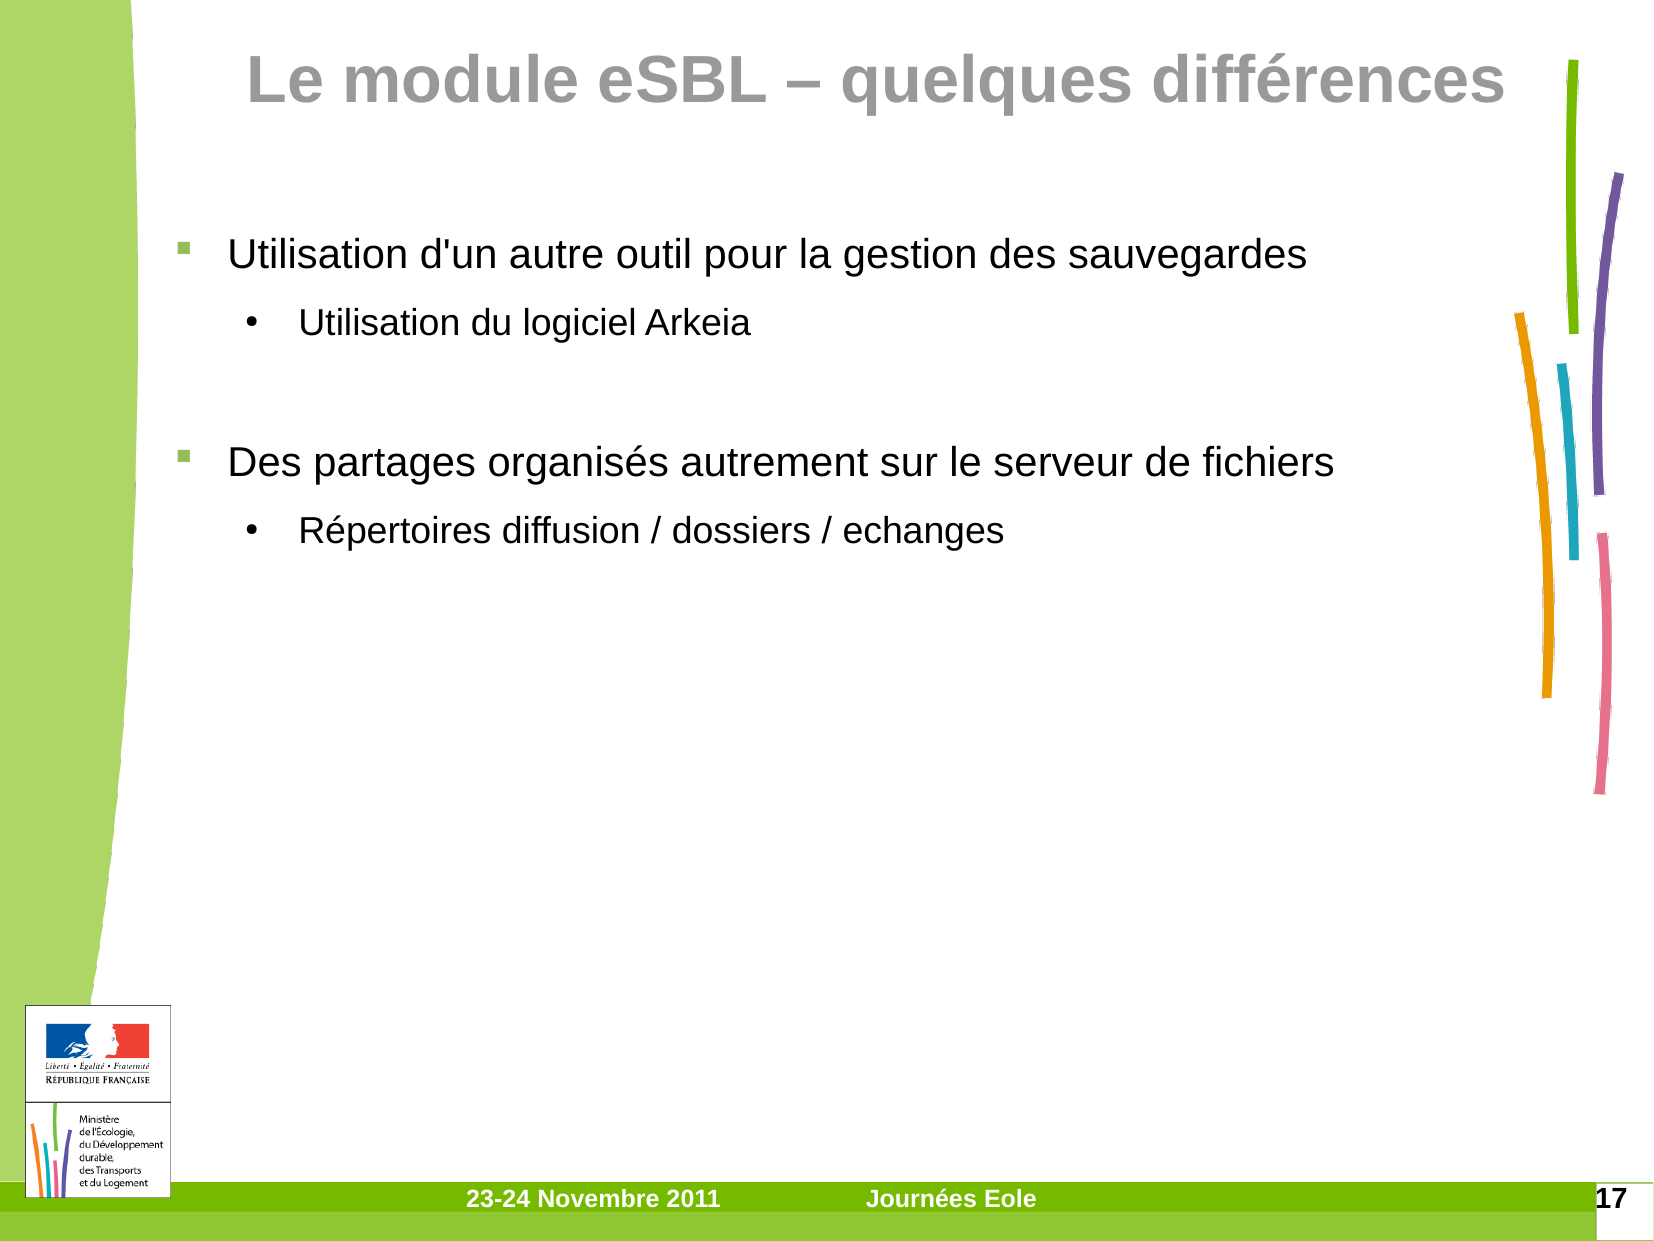

# Le module eSBL – quelques différences
Utilisation d'un autre outil pour la gestion des sauvegardes
Utilisation du logiciel Arkeia
Des partages organisés autrement sur le serveur de fichiers
Répertoires diffusion / dossiers / echanges
17
 SG/SPSSI/PSI septembre 2011
Schéma directeur des SI